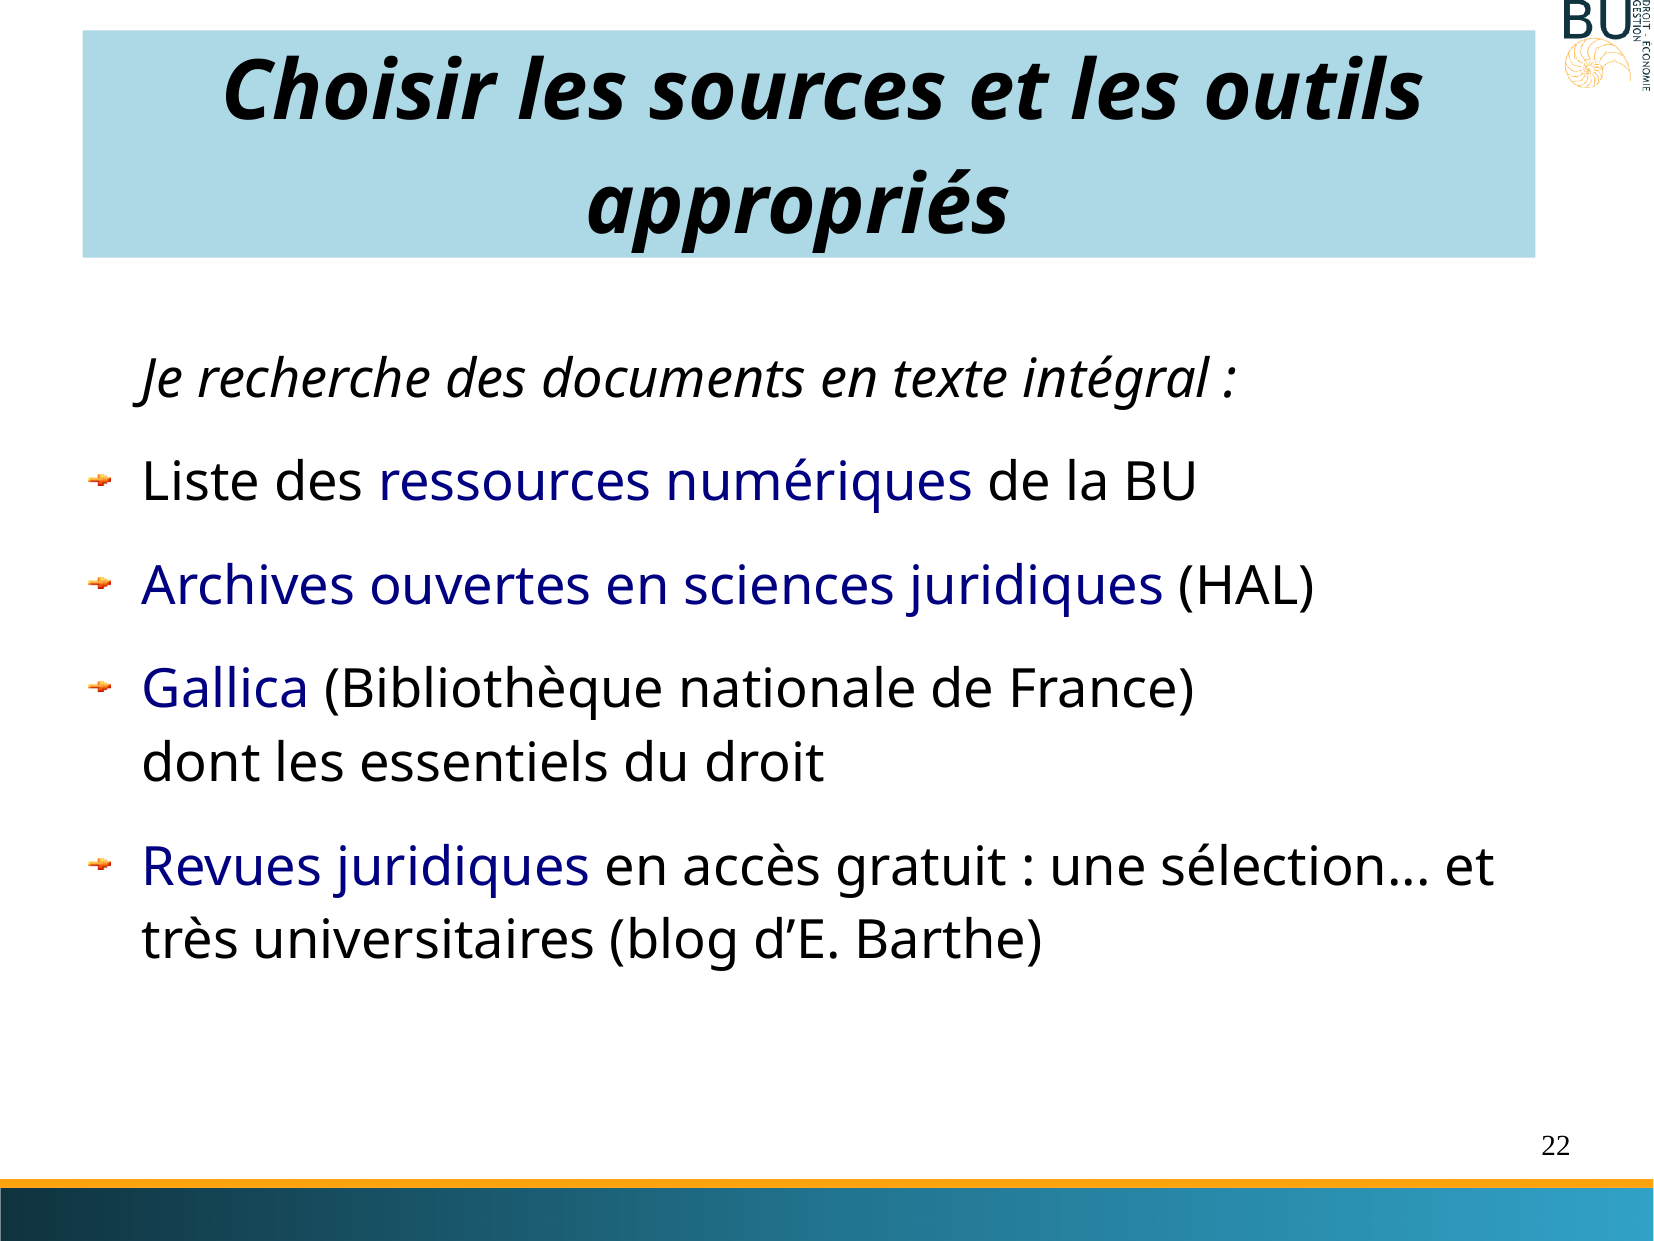

Choisir les sources et les outils appropriés
# Je recherche des documents en texte intégral :
Liste des ressources numériques de la BU
Archives ouvertes en sciences juridiques (HAL)
Gallica (Bibliothèque nationale de France)
dont les essentiels du droit
Revues juridiques en accès gratuit : une sélection... et très universitaires (blog d’E. Barthe)
22